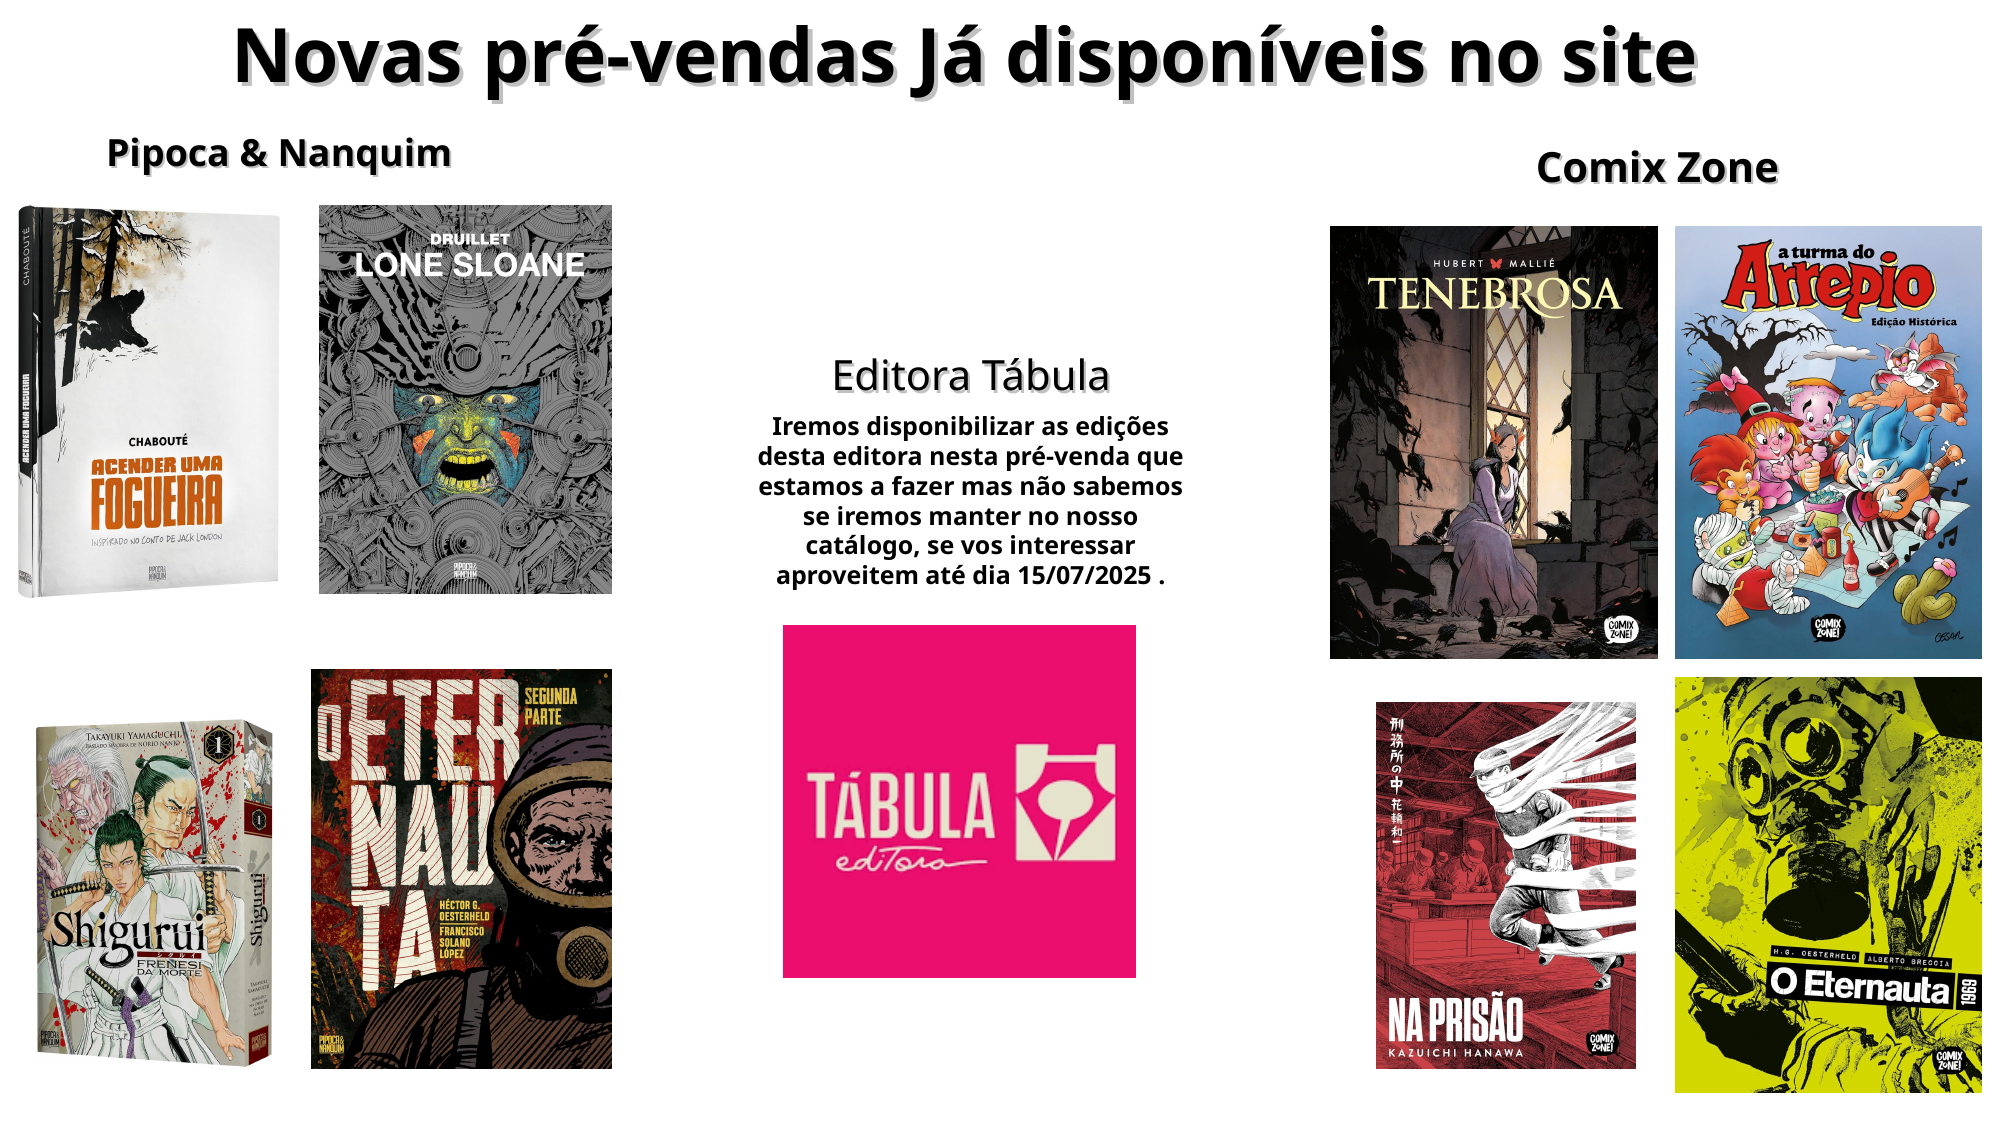

Novas pré-vendas Já disponíveis no site
Pipoca & Nanquim
Comix Zone
Editora Tábula
Iremos disponibilizar as edições desta editora nesta pré-venda que estamos a fazer mas não sabemos se iremos manter no nosso catálogo, se vos interessar aproveitem até dia 15/07/2025 .